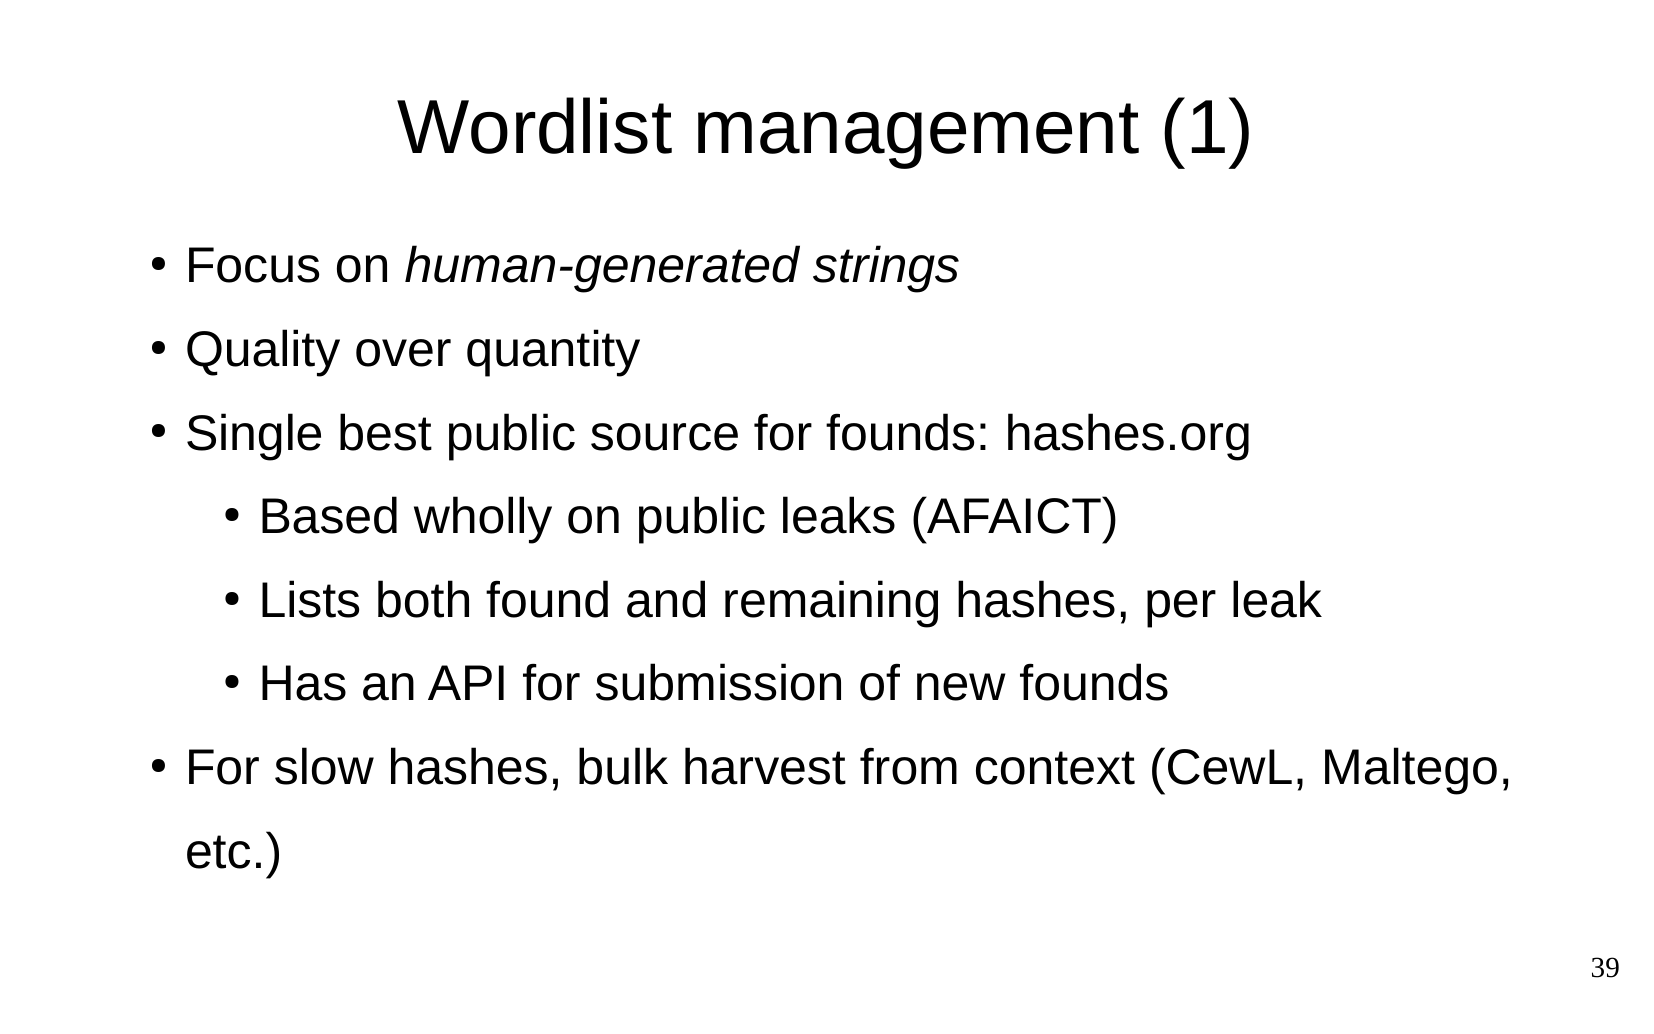

# Wordlist management (1)
Focus on human-generated strings
Quality over quantity
Single best public source for founds: hashes.org
Based wholly on public leaks (AFAICT)
Lists both found and remaining hashes, per leak
Has an API for submission of new founds
For slow hashes, bulk harvest from context (CewL, Maltego, etc.)